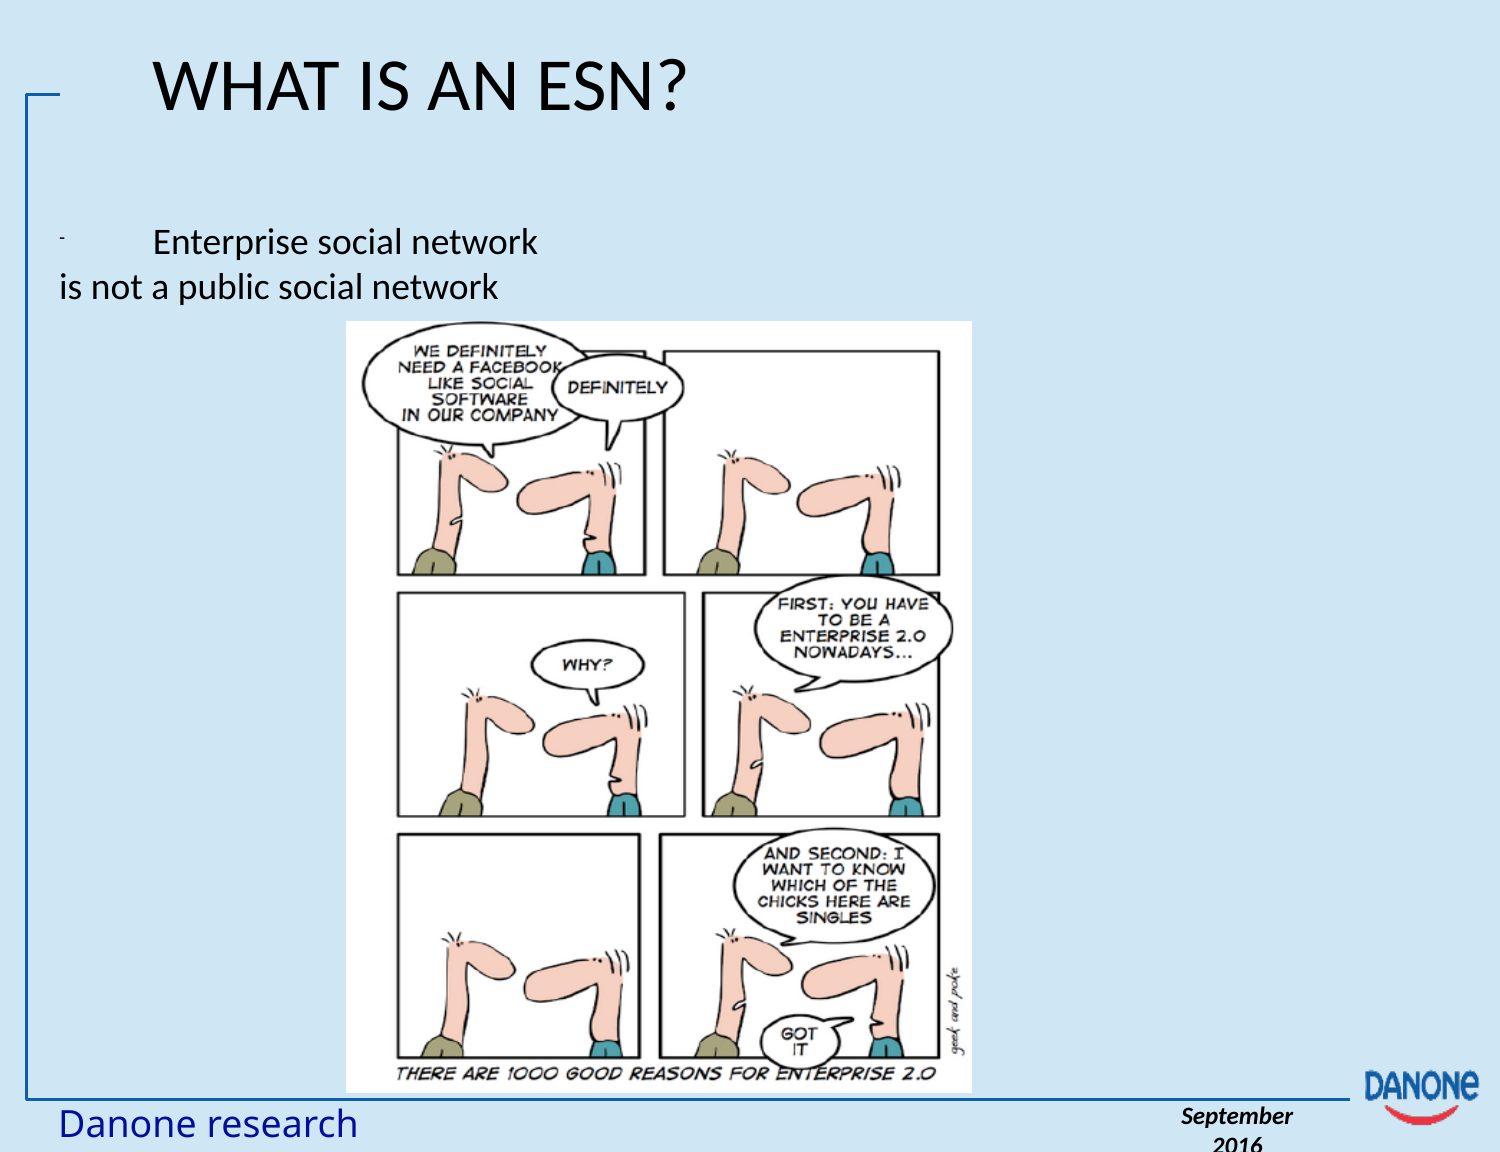

WHAT IS AN ESN?
Enterprise social network
is not a public social network
Danone research
September 2016